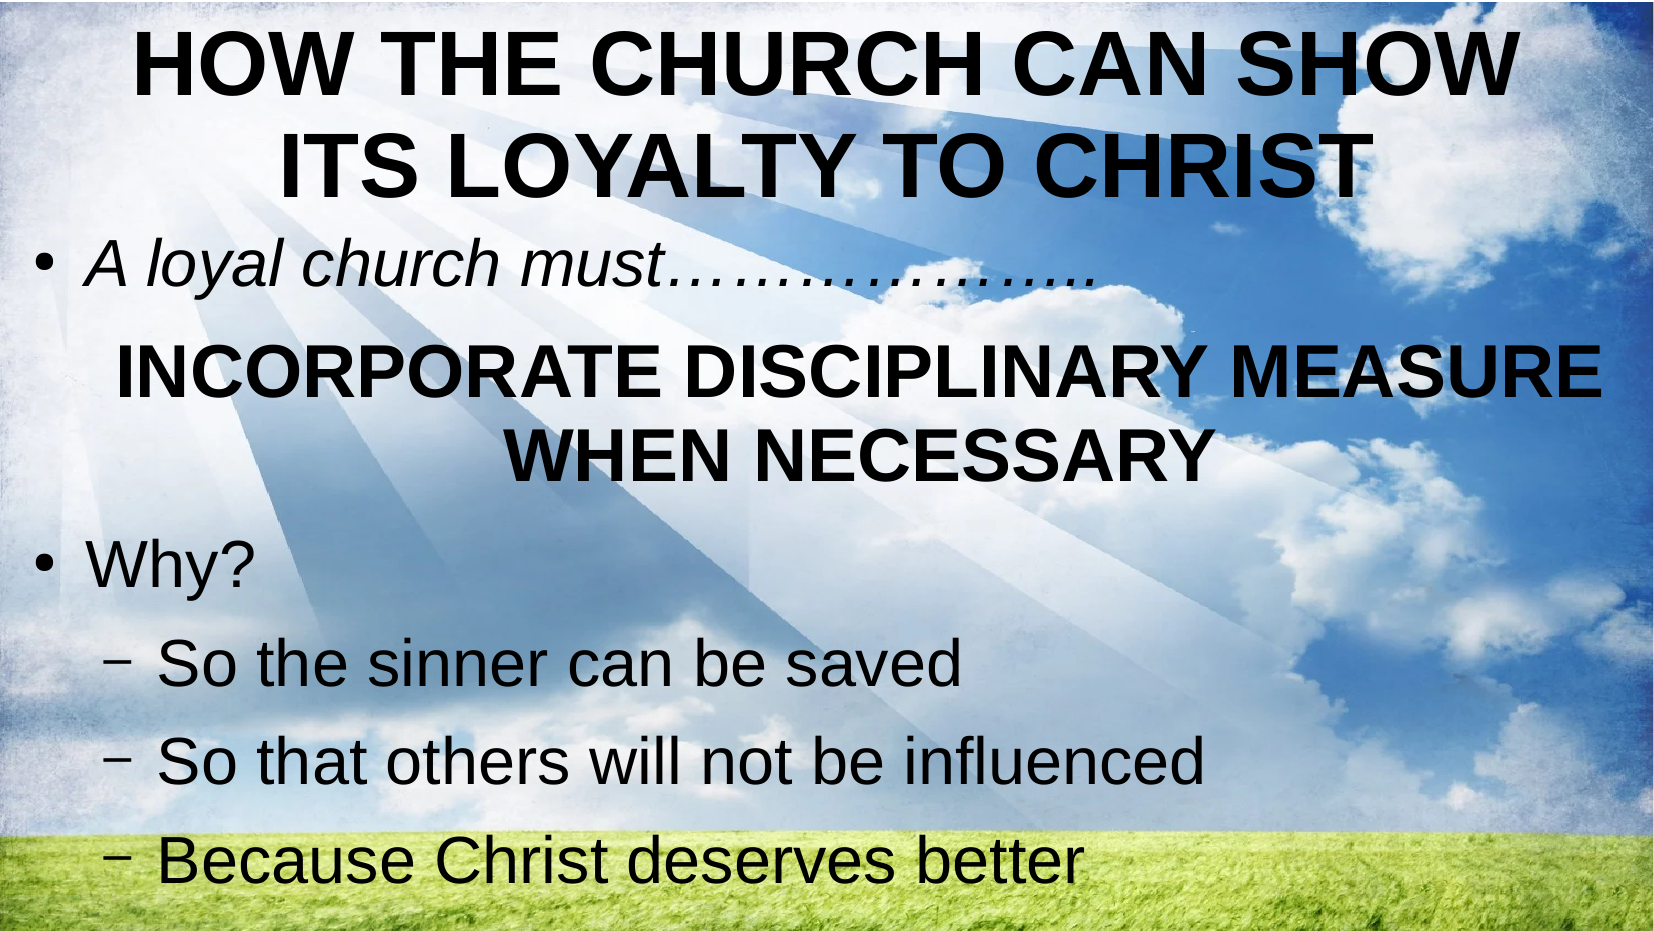

# HOW THE CHURCH CAN SHOW ITS LOYALTY TO CHRIST
A loyal church must………………..
INCORPORATE DISCIPLINARY MEASURE WHEN NECESSARY
Why?
So the sinner can be saved
So that others will not be influenced
Because Christ deserves better